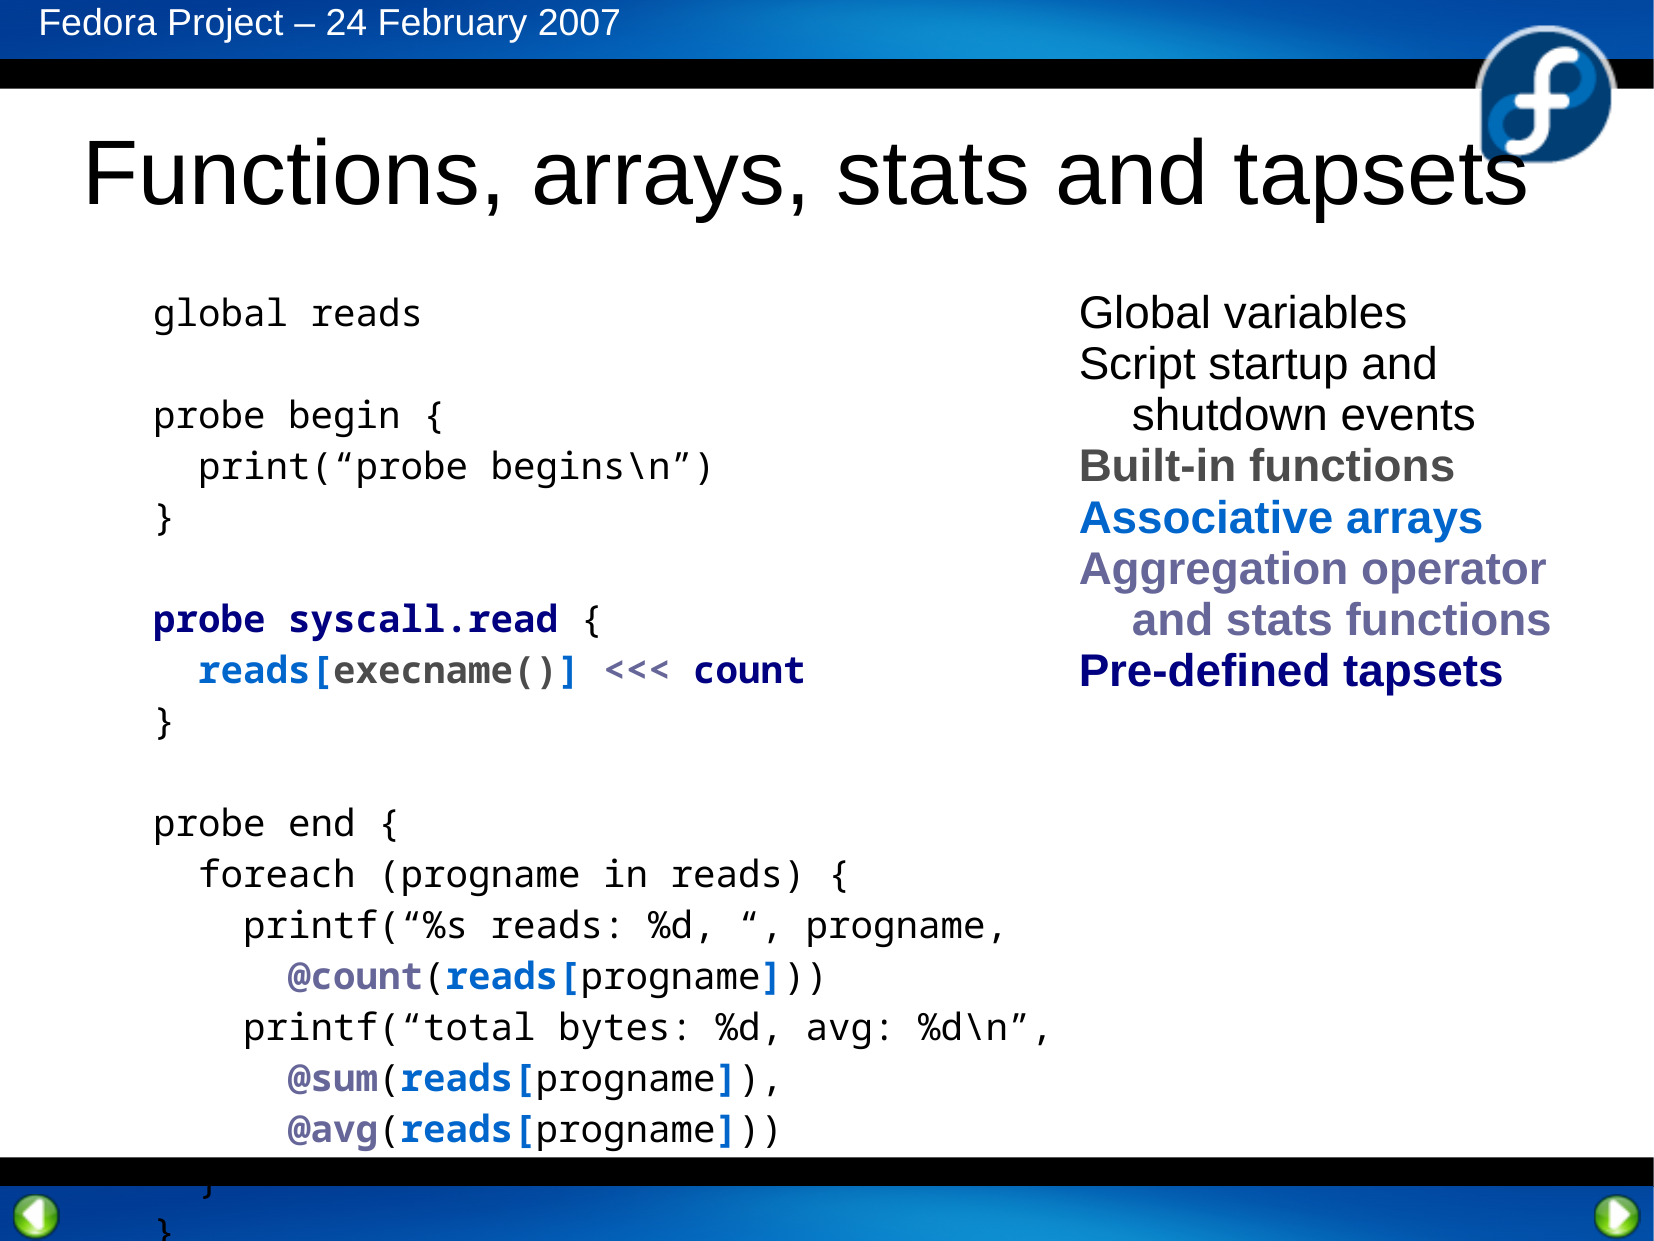

# Functions, arrays, stats and tapsets
global reads
probe begin {
 print(“probe begins\n”)
}
probe syscall.read {
 reads[execname()] <<< count
}
probe end {
 foreach (progname in reads) {
 printf(“%s reads: %d, “, progname,
 @count(reads[progname]))
 printf(“total bytes: %d, avg: %d\n”,
 @sum(reads[progname]),
 @avg(reads[progname]))
 }
}
Global variables
Script startup and shutdown events
Built-in functions
Associative arrays
Aggregation operator and stats functions
Pre-defined tapsets